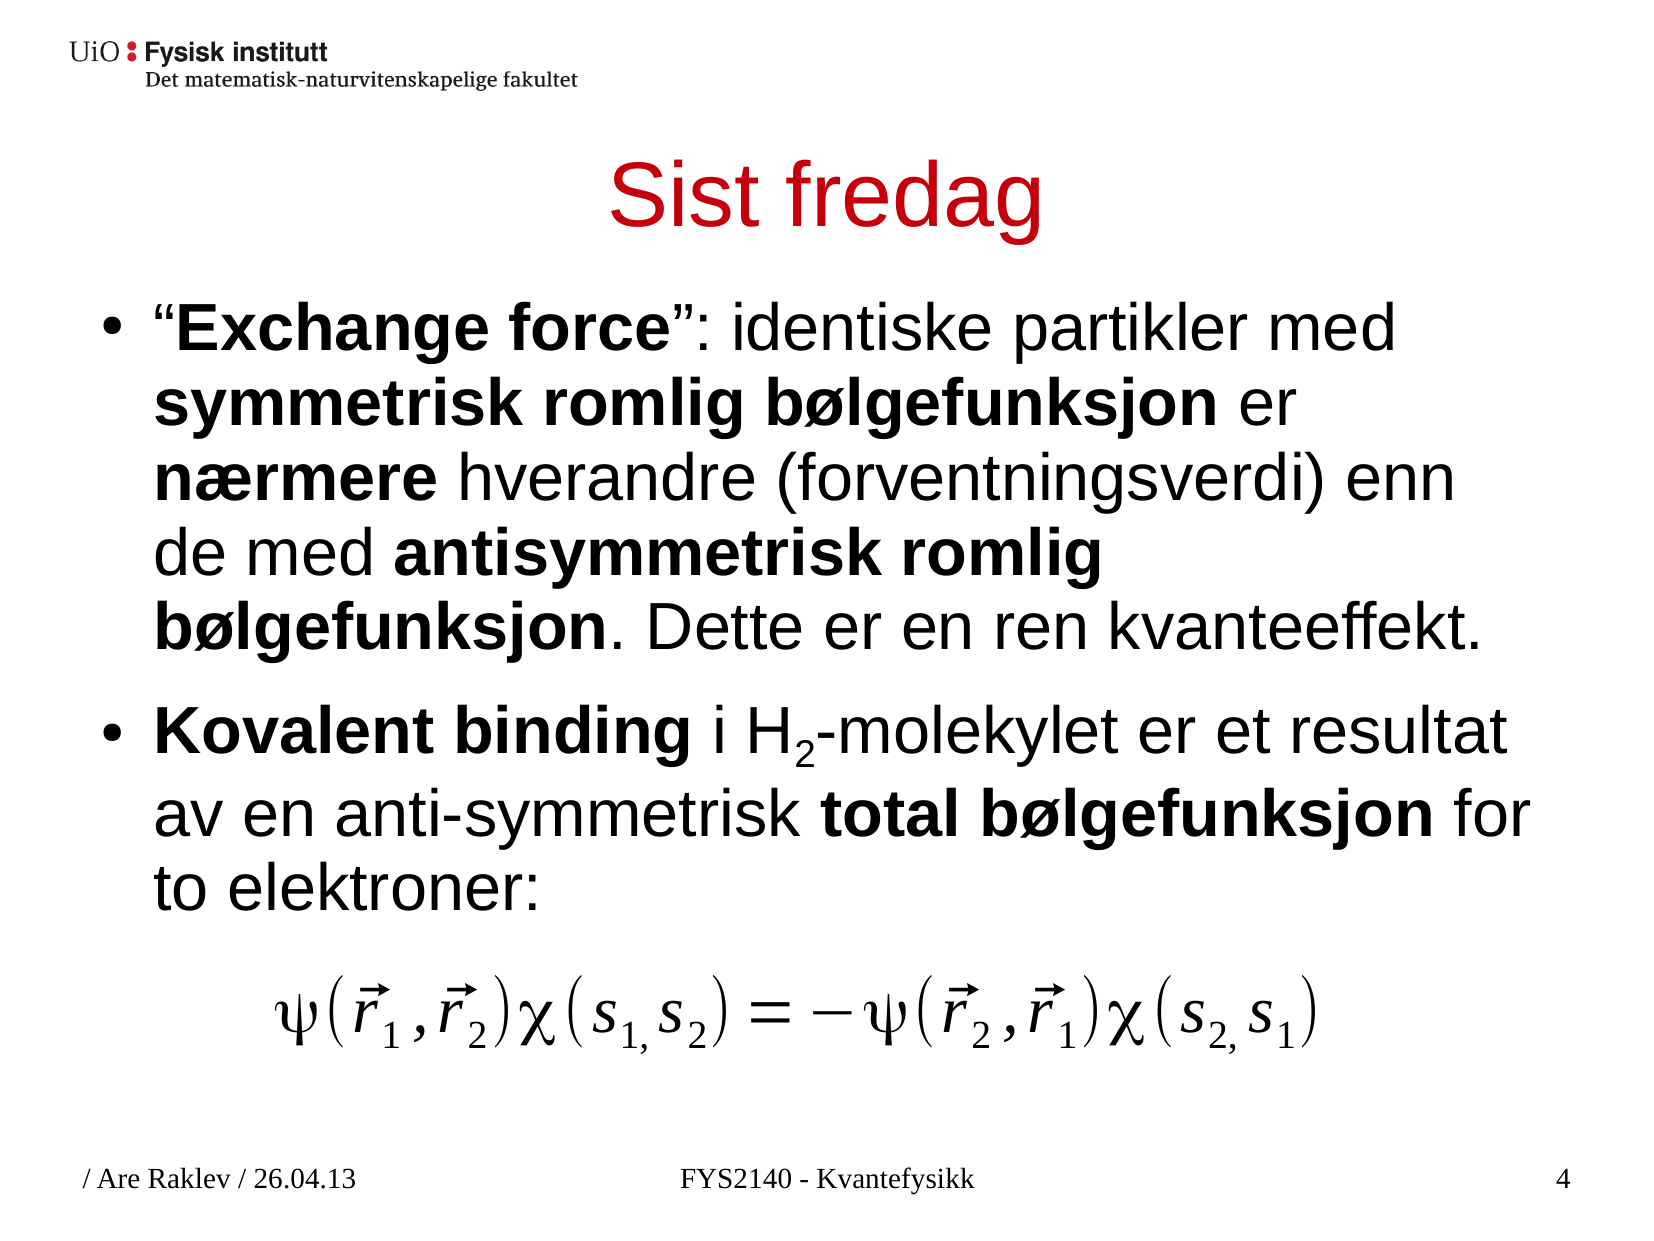

# Sist fredag
“Exchange force”: identiske partikler med symmetrisk romlig bølgefunksjon er nærmere hverandre (forventningsverdi) enn de med antisymmetrisk romlig bølgefunksjon. Dette er en ren kvanteeffekt.
Kovalent binding i H2-molekylet er et resultat av en anti-symmetrisk total bølgefunksjon for to elektroner:
/ Are Raklev / 26.04.13
FYS2140 - Kvantefysikk
4